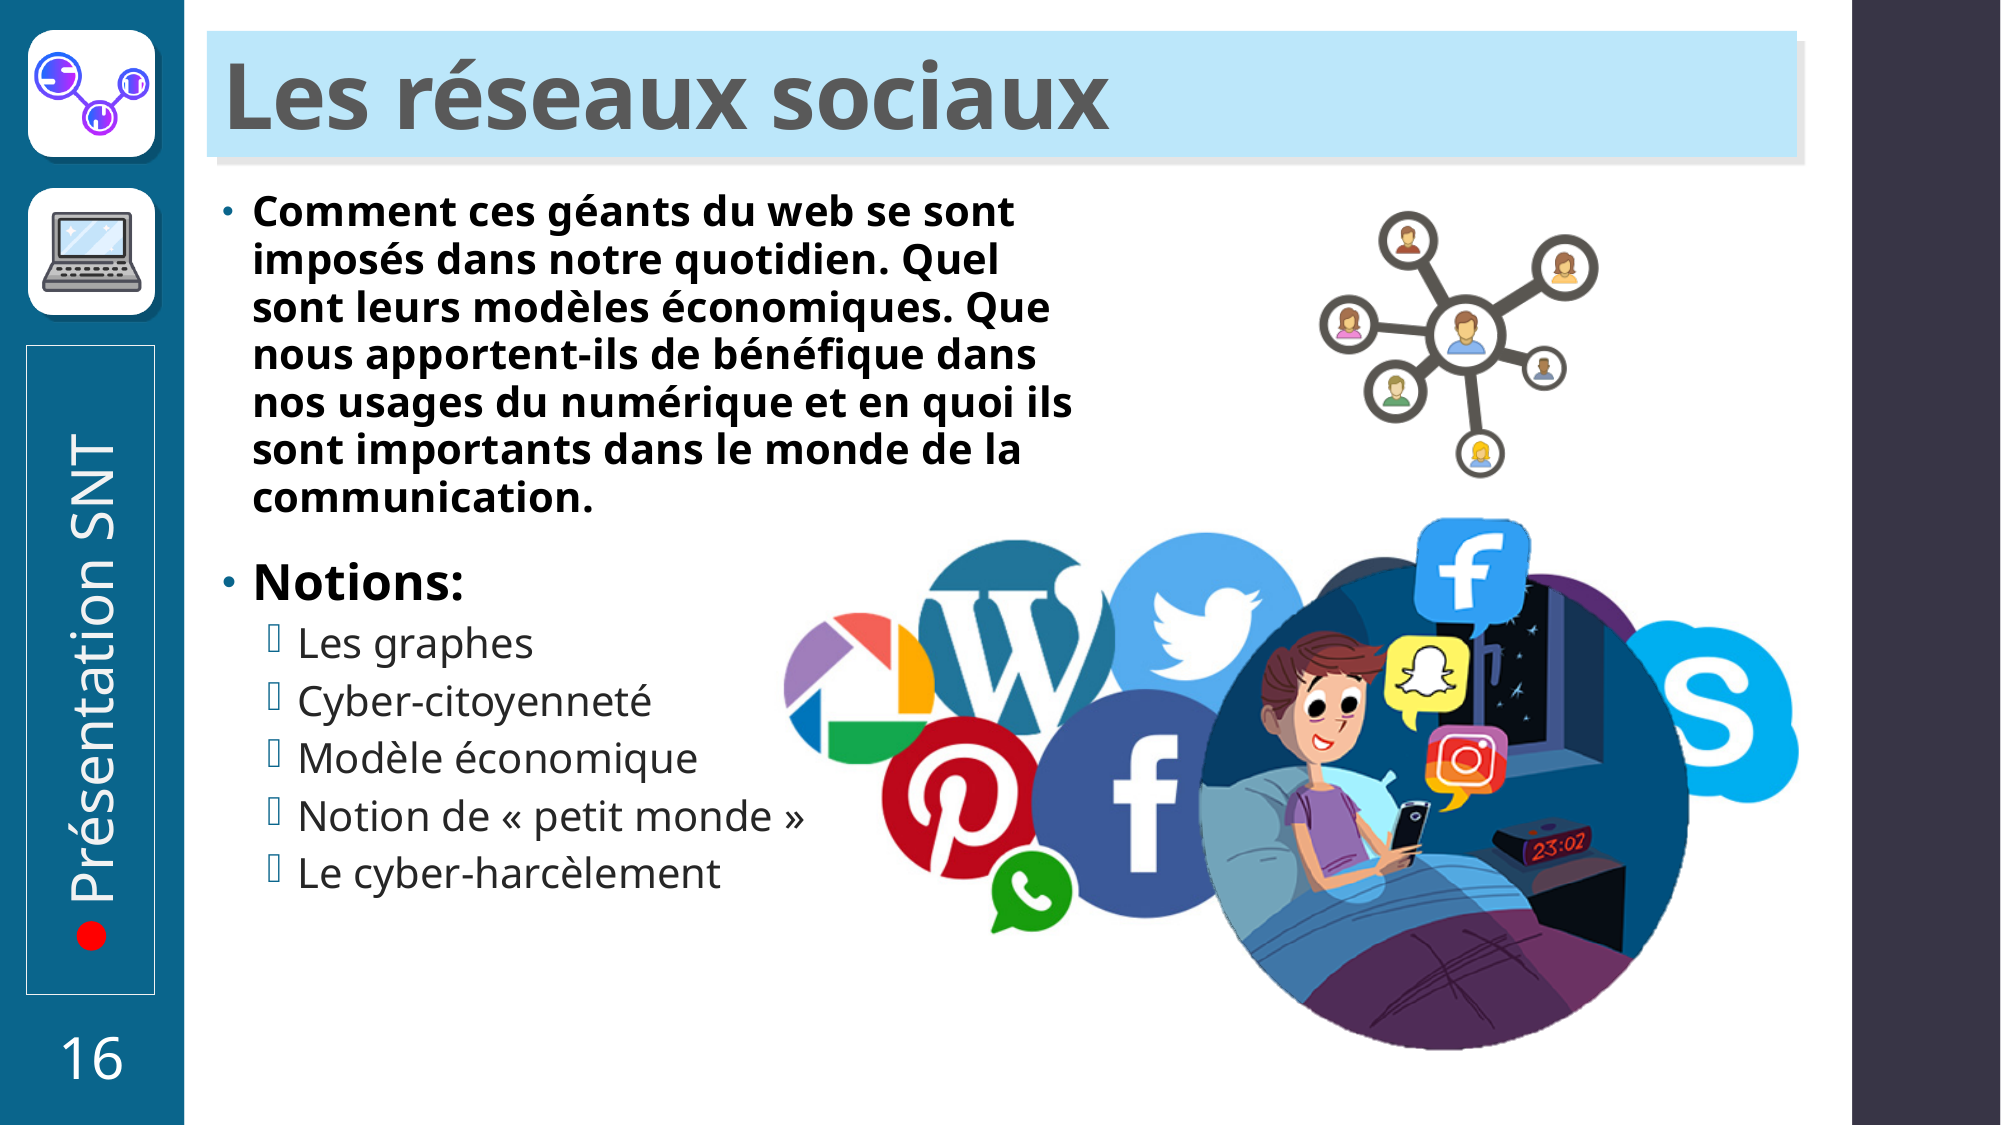

# Les réseaux sociaux
Comment ces géants du web se sont imposés dans notre quotidien. Quel sont leurs modèles économiques. Que nous apportent-ils de bénéfique dans nos usages du numérique et en quoi ils sont importants dans le monde de la communication.
Notions:
Les graphes
Cyber-citoyenneté
Modèle économique
Notion de « petit monde »
Le cyber-harcèlement
Présentation SNT